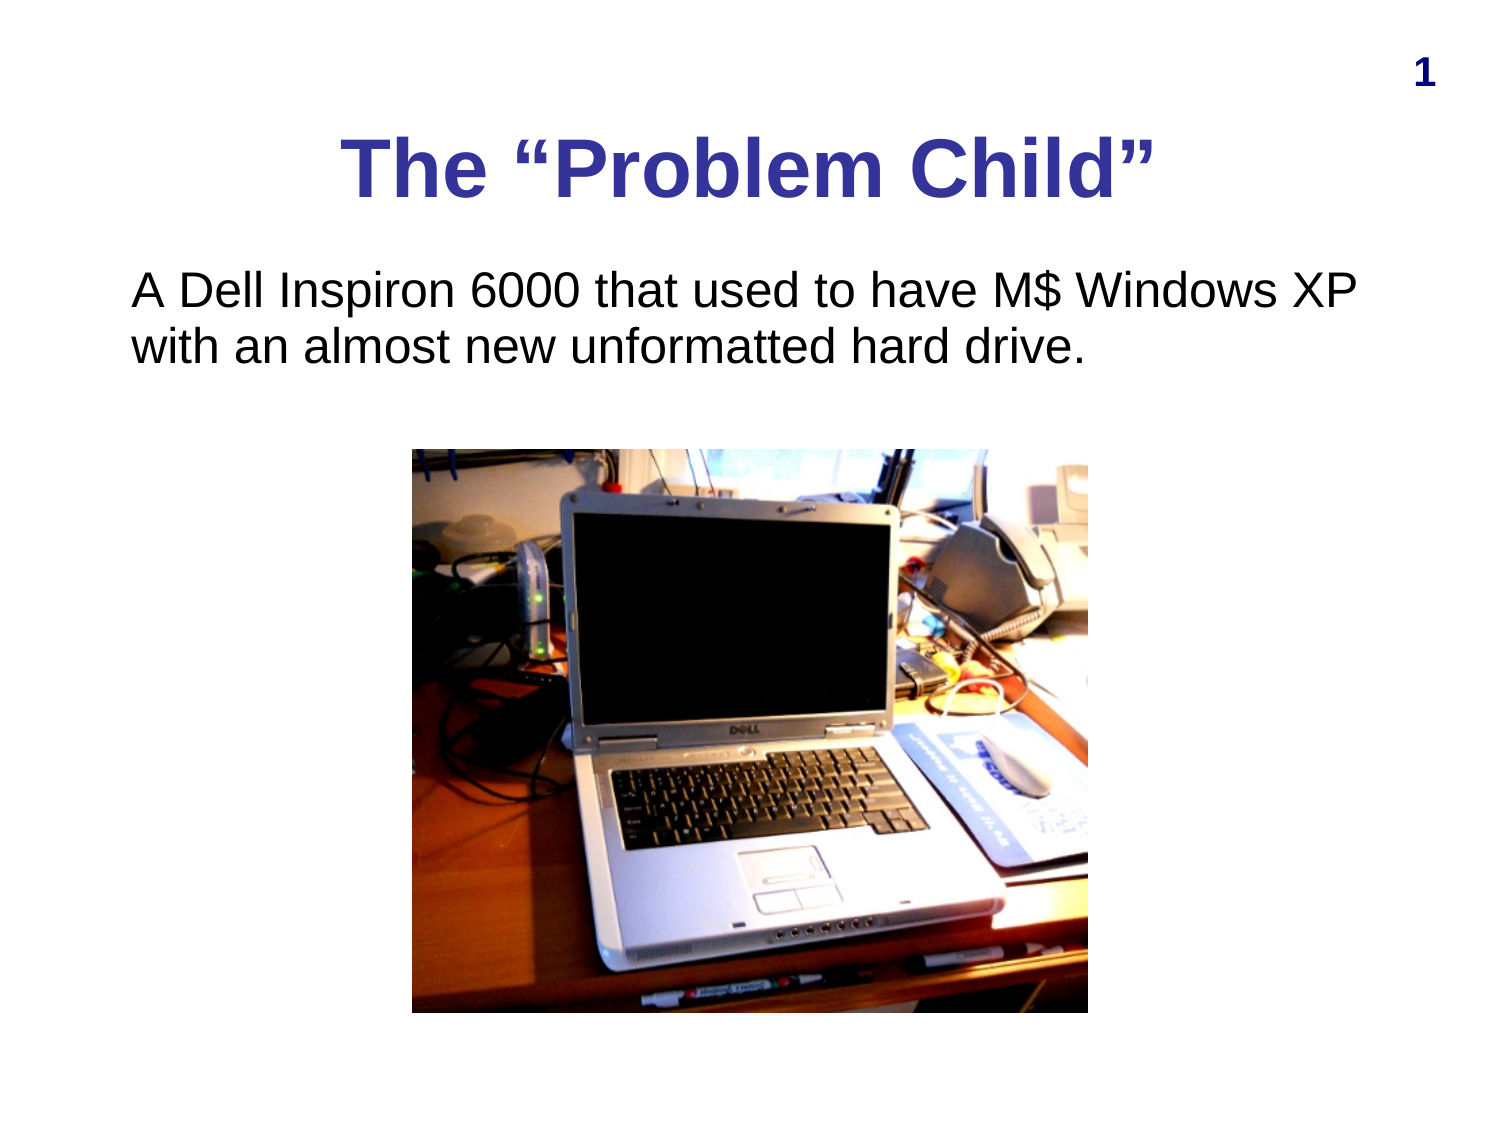

1
# The “Problem Child”
A Dell Inspiron 6000 that used to have M$ Windows XP with an almost new unformatted hard drive.